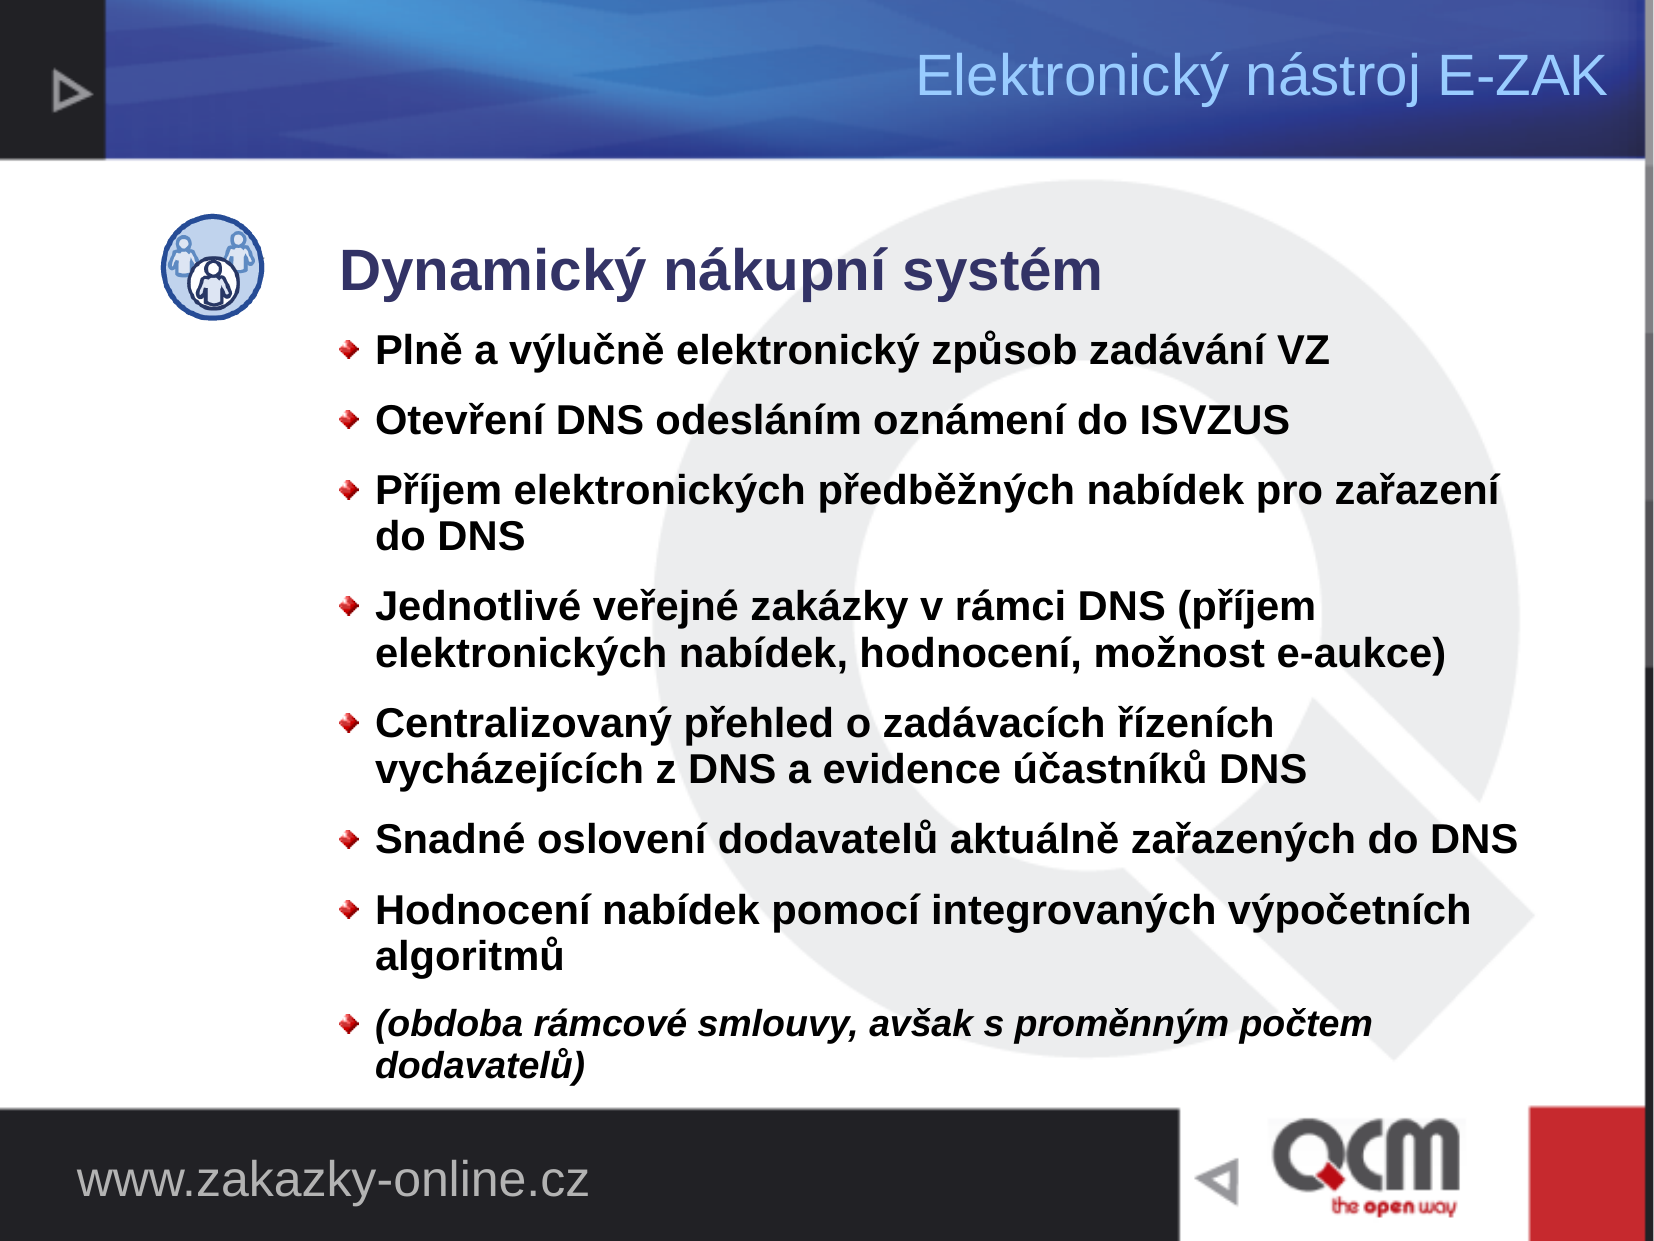

Dynamický nákupní systém
Plně a výlučně elektronický způsob zadávání VZ
Otevření DNS odesláním oznámení do ISVZUS
Příjem elektronických předběžných nabídek pro zařazení do DNS
Jednotlivé veřejné zakázky v rámci DNS (příjem elektronických nabídek, hodnocení, možnost e-aukce)
Centralizovaný přehled o zadávacích řízeních vycházejících z DNS a evidence účastníků DNS
Snadné oslovení dodavatelů aktuálně zařazených do DNS
Hodnocení nabídek pomocí integrovaných výpočetních algoritmů
(obdoba rámcové smlouvy, avšak s proměnným počtem dodavatelů)